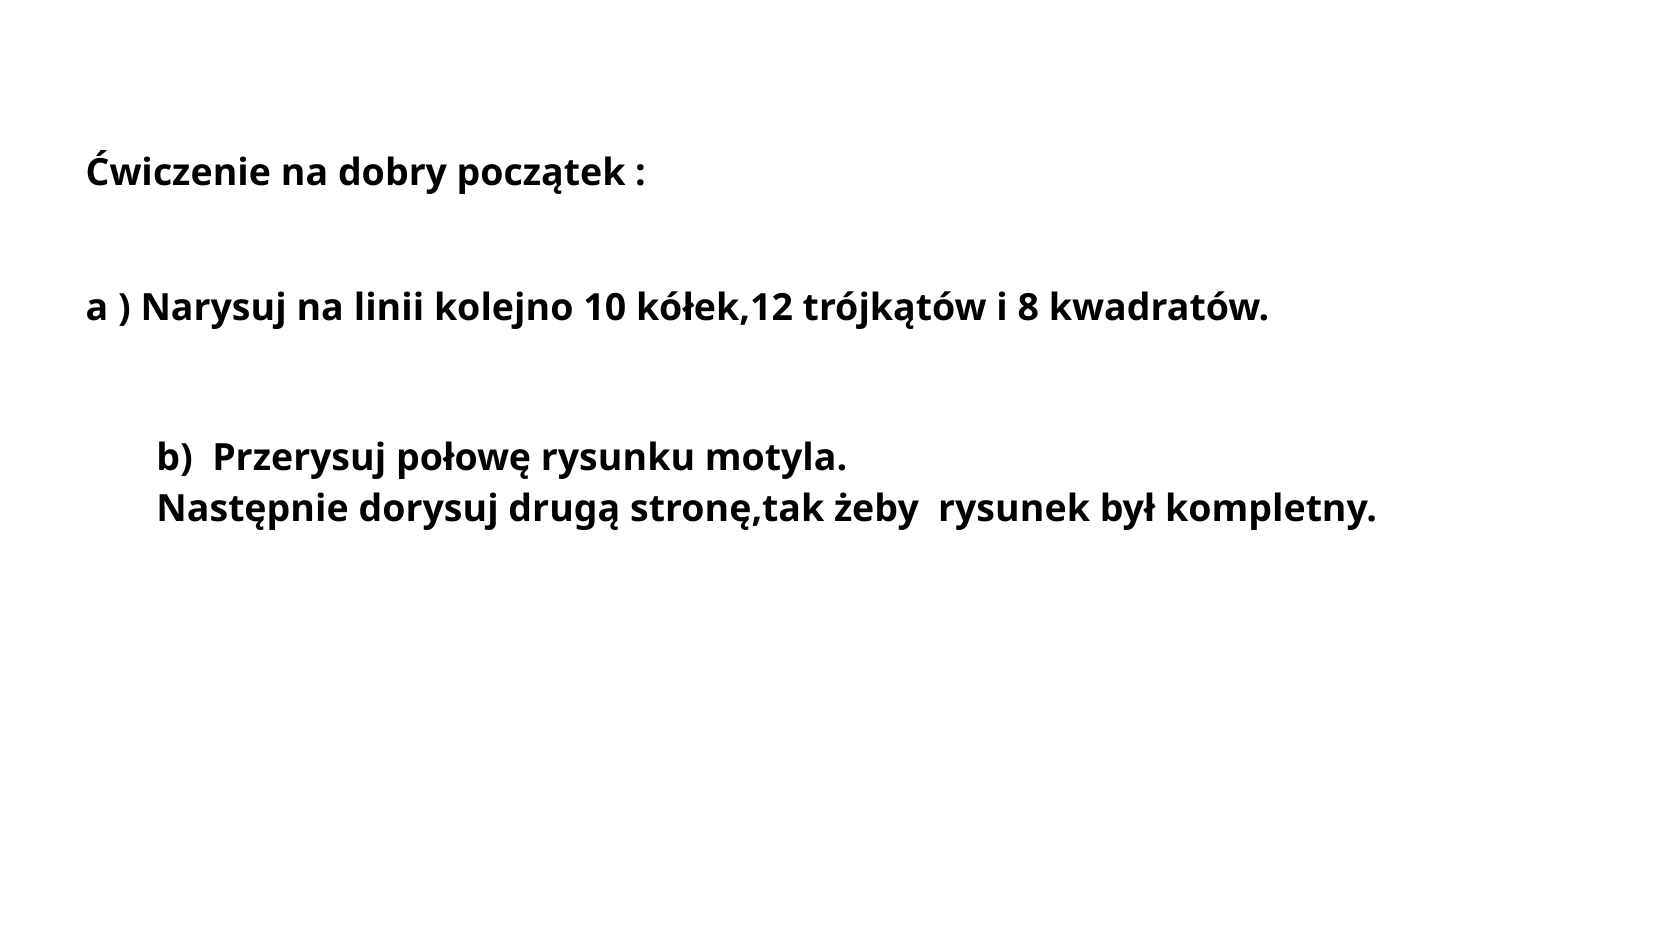

Ćwiczenie na dobry początek :
a ) Narysuj na linii kolejno 10 kółek,12 trójkątów i 8 kwadratów.
b) Przerysuj połowę rysunku motyla.
Następnie dorysuj drugą stronę,tak żeby rysunek był kompletny.